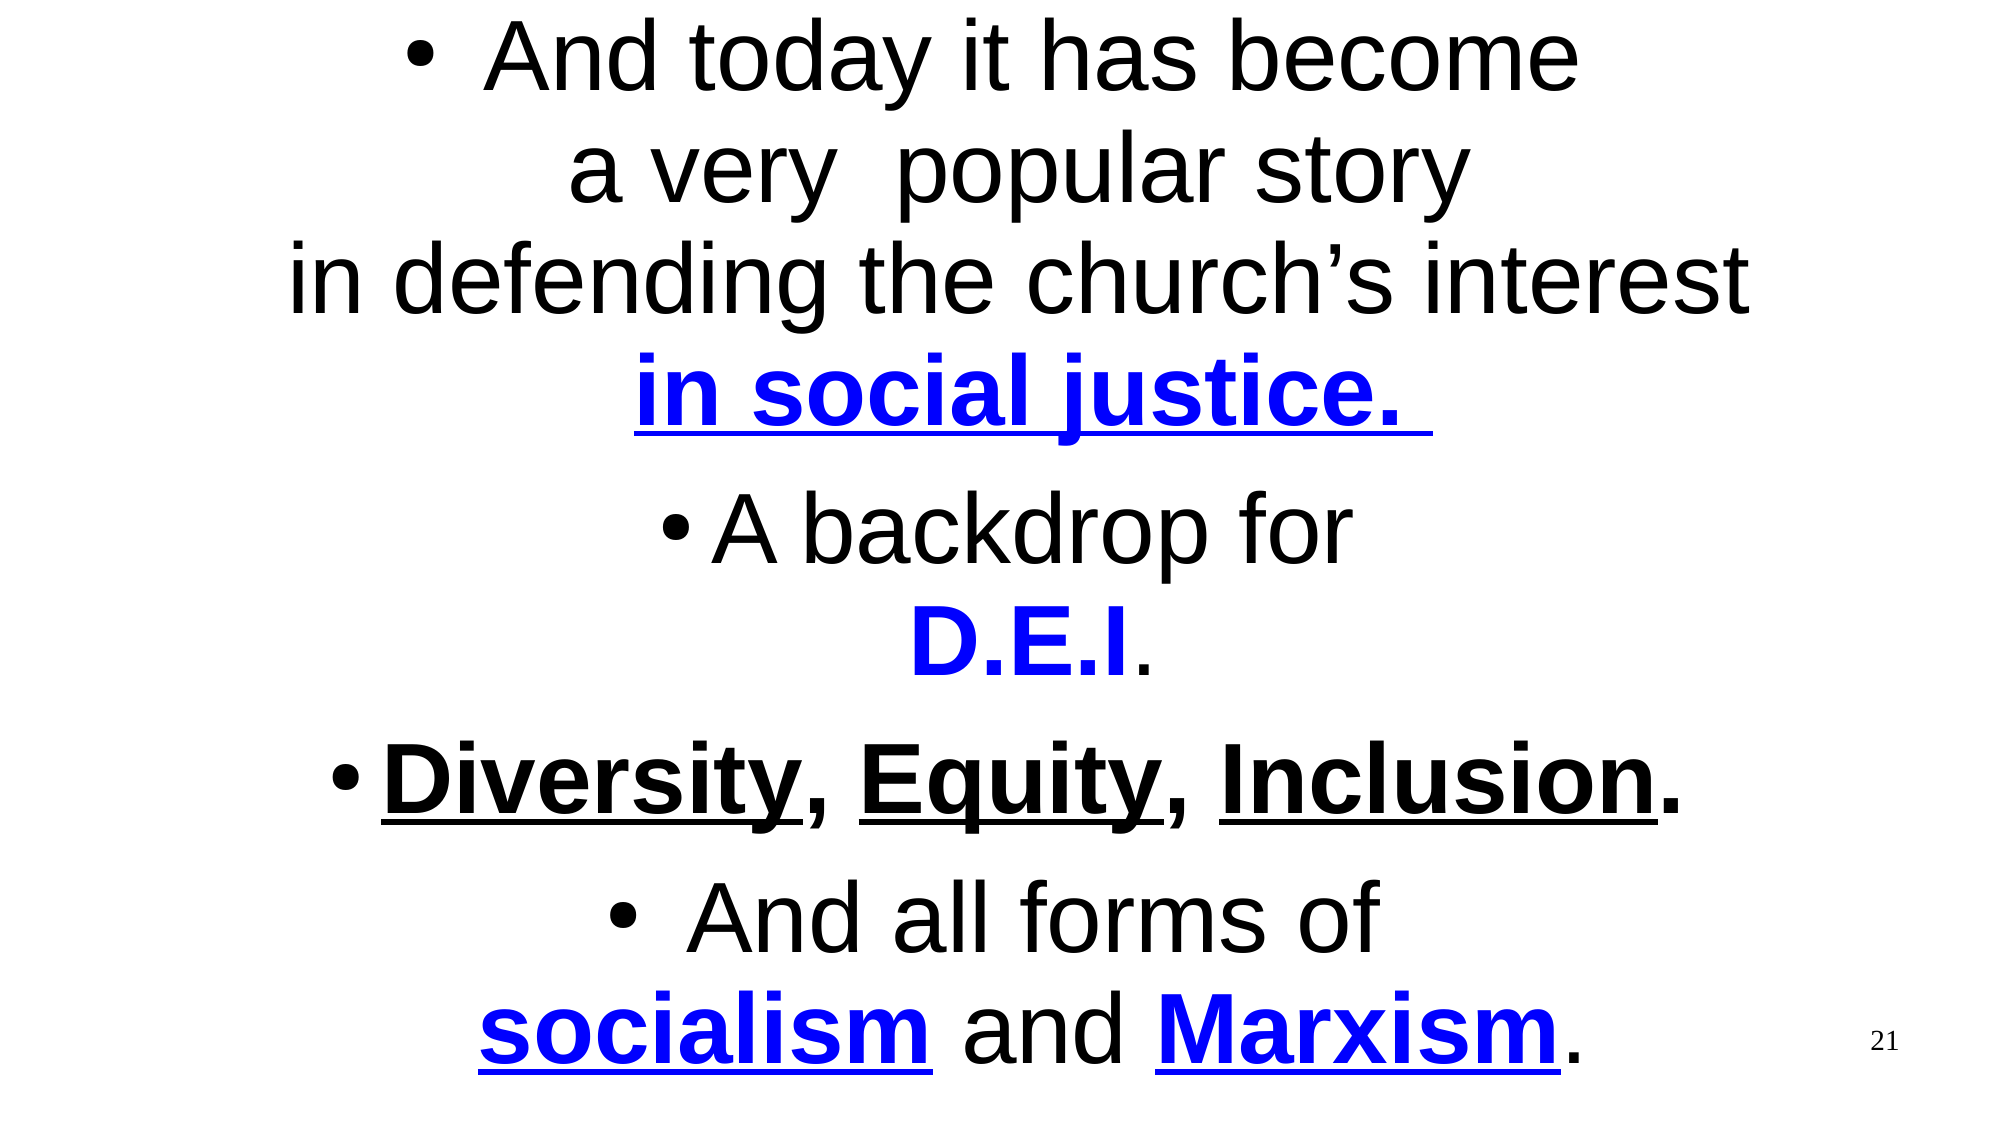

# And today it has become a very popular story in defending the church’s interest in social justice.
A backdrop for
D.E.I.
Diversity, Equity, Inclusion.
 And all forms of
socialism and Marxism.
21